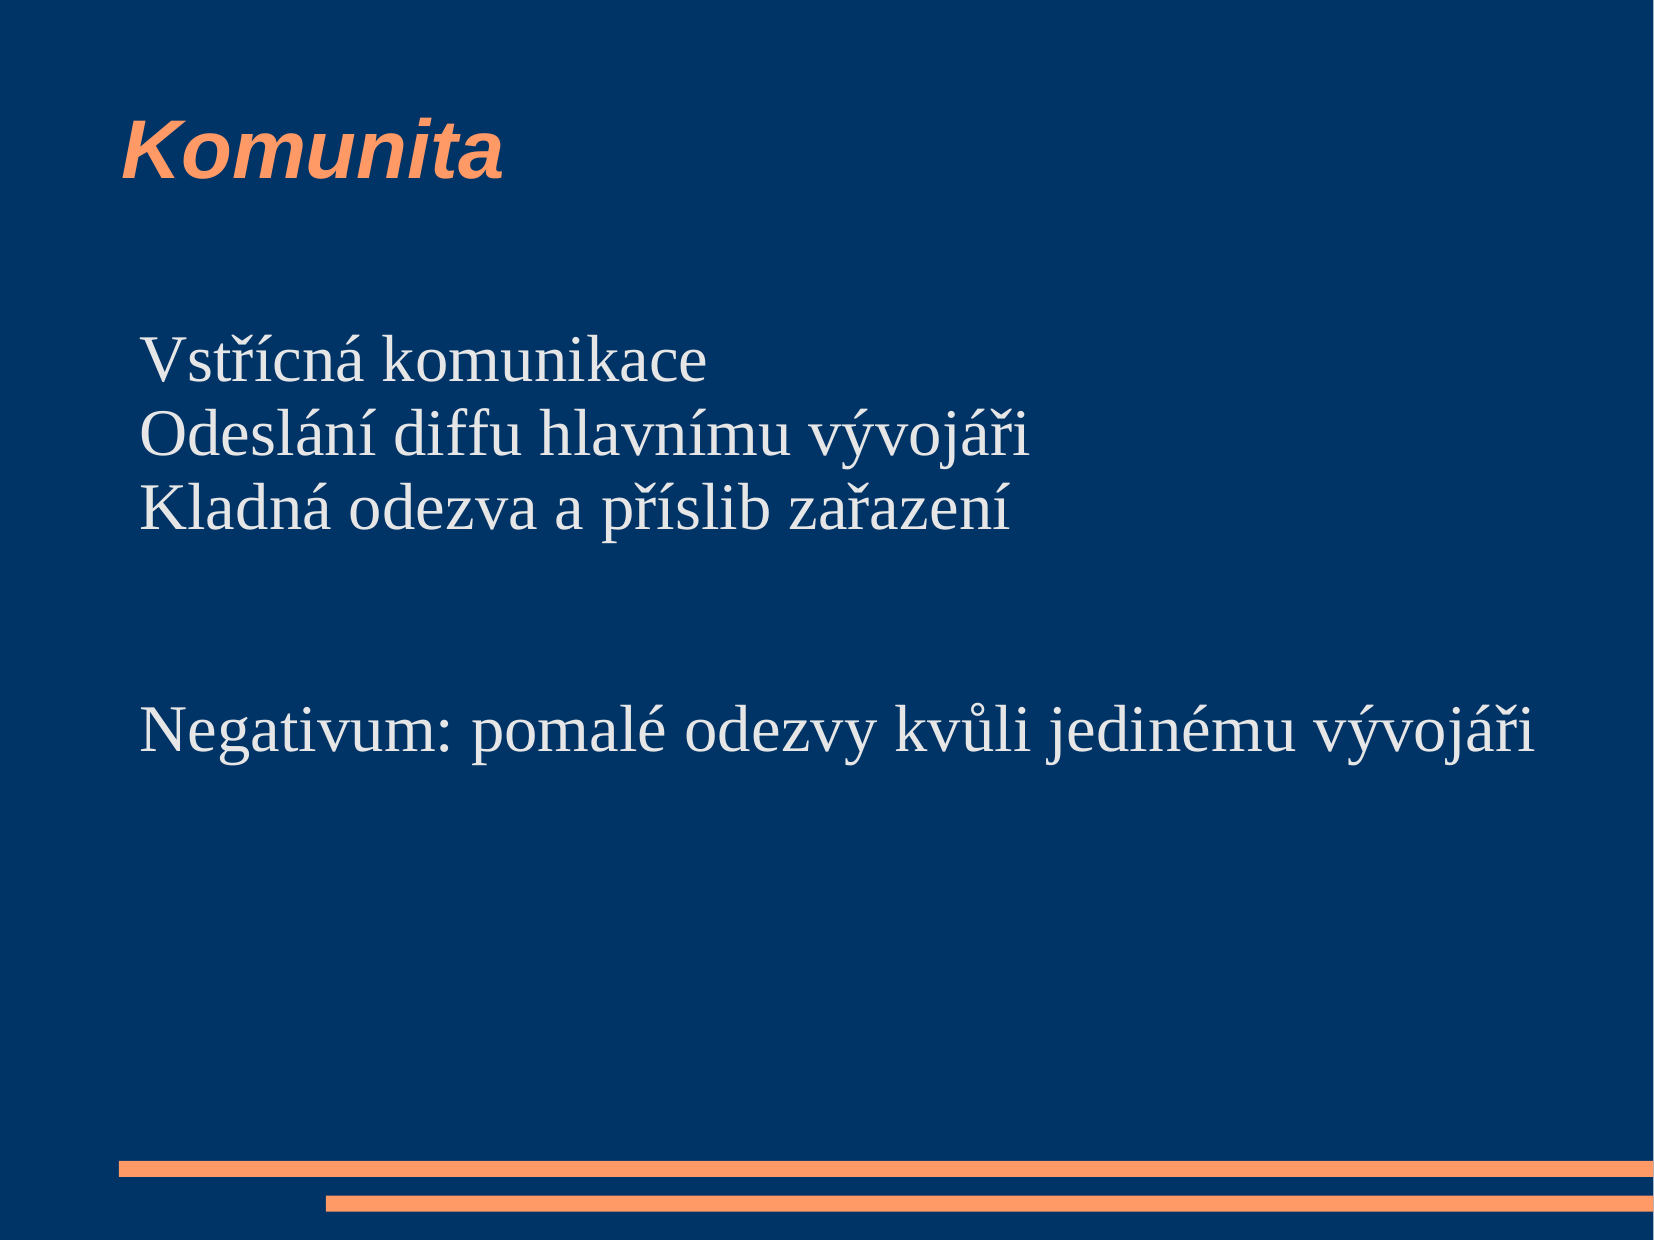

# Komunita
Vstřícná komunikace
Odeslání diffu hlavnímu vývojáři
Kladná odezva a příslib zařazení
Negativum: pomalé odezvy kvůli jedinému vývojáři